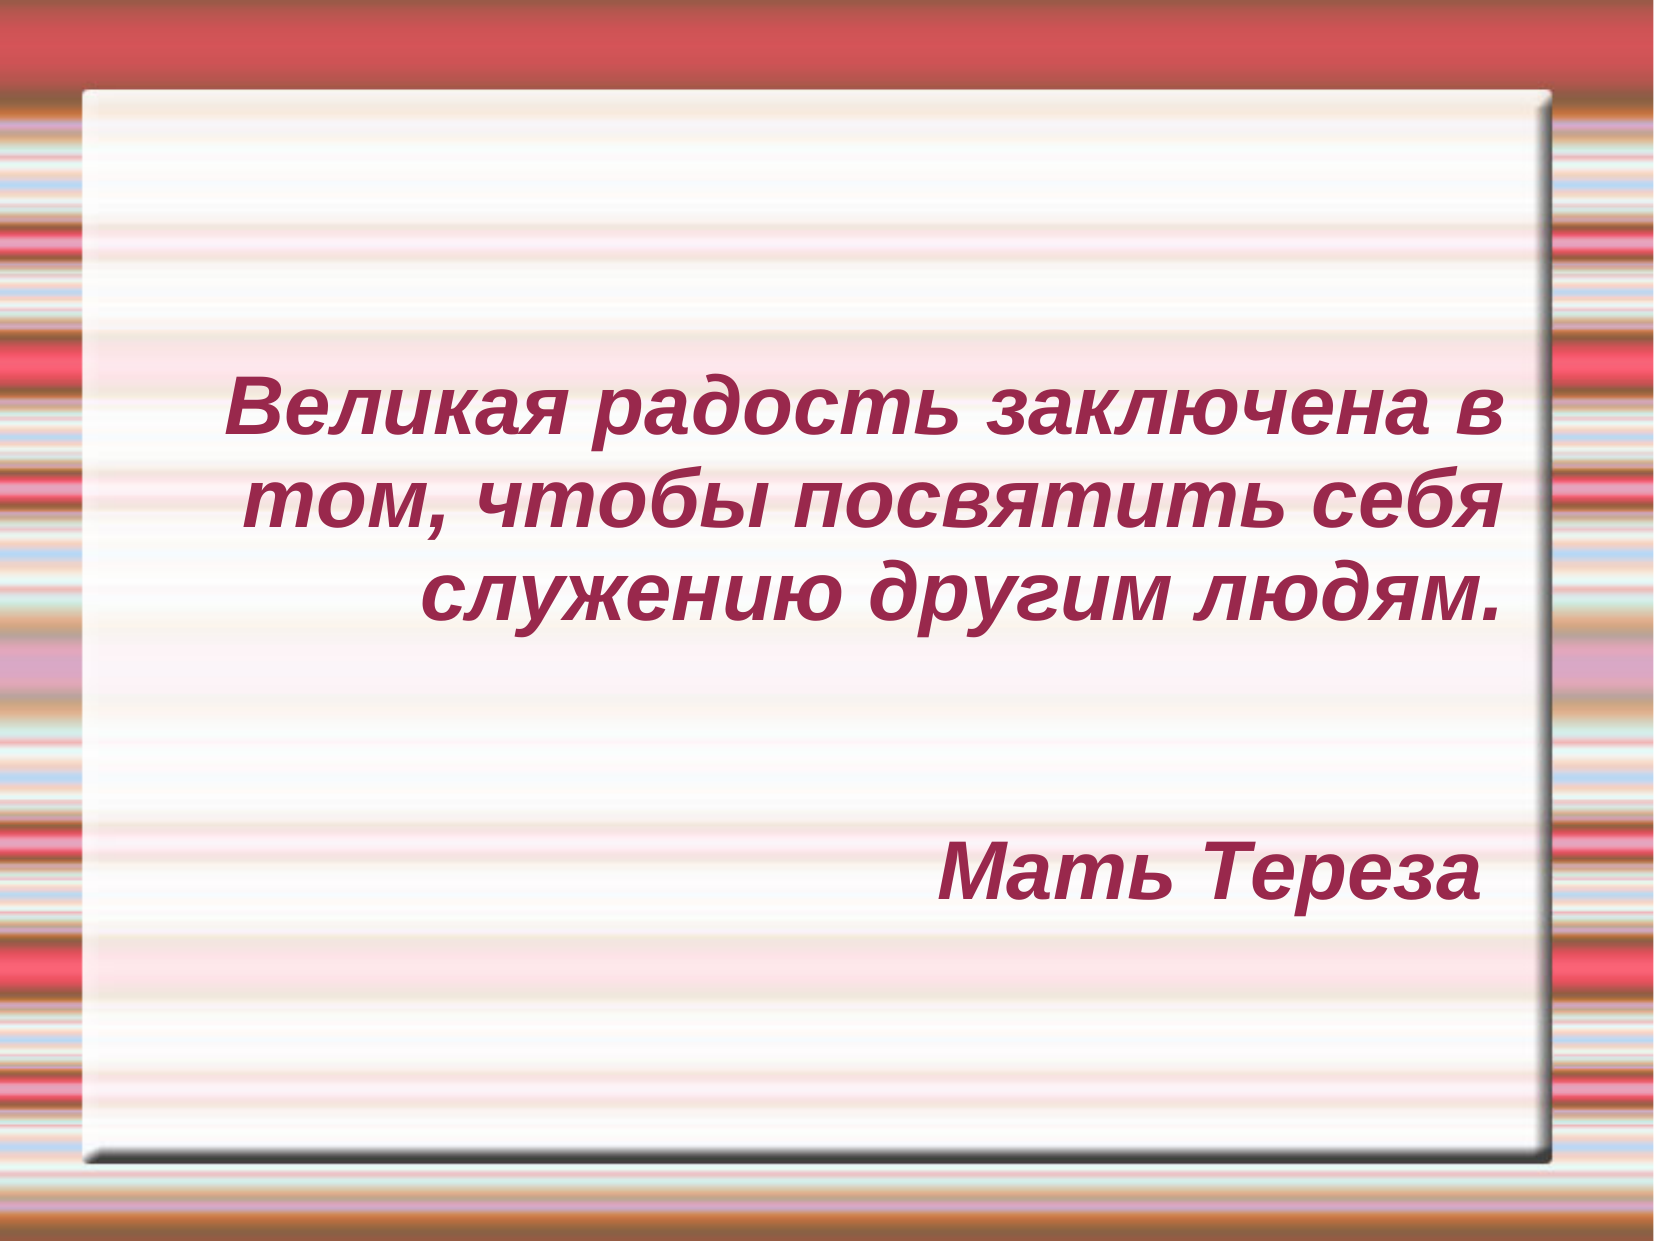

# Великая радость заключена в том, чтобы посвятить себя служению другим людям. Мать Тереза